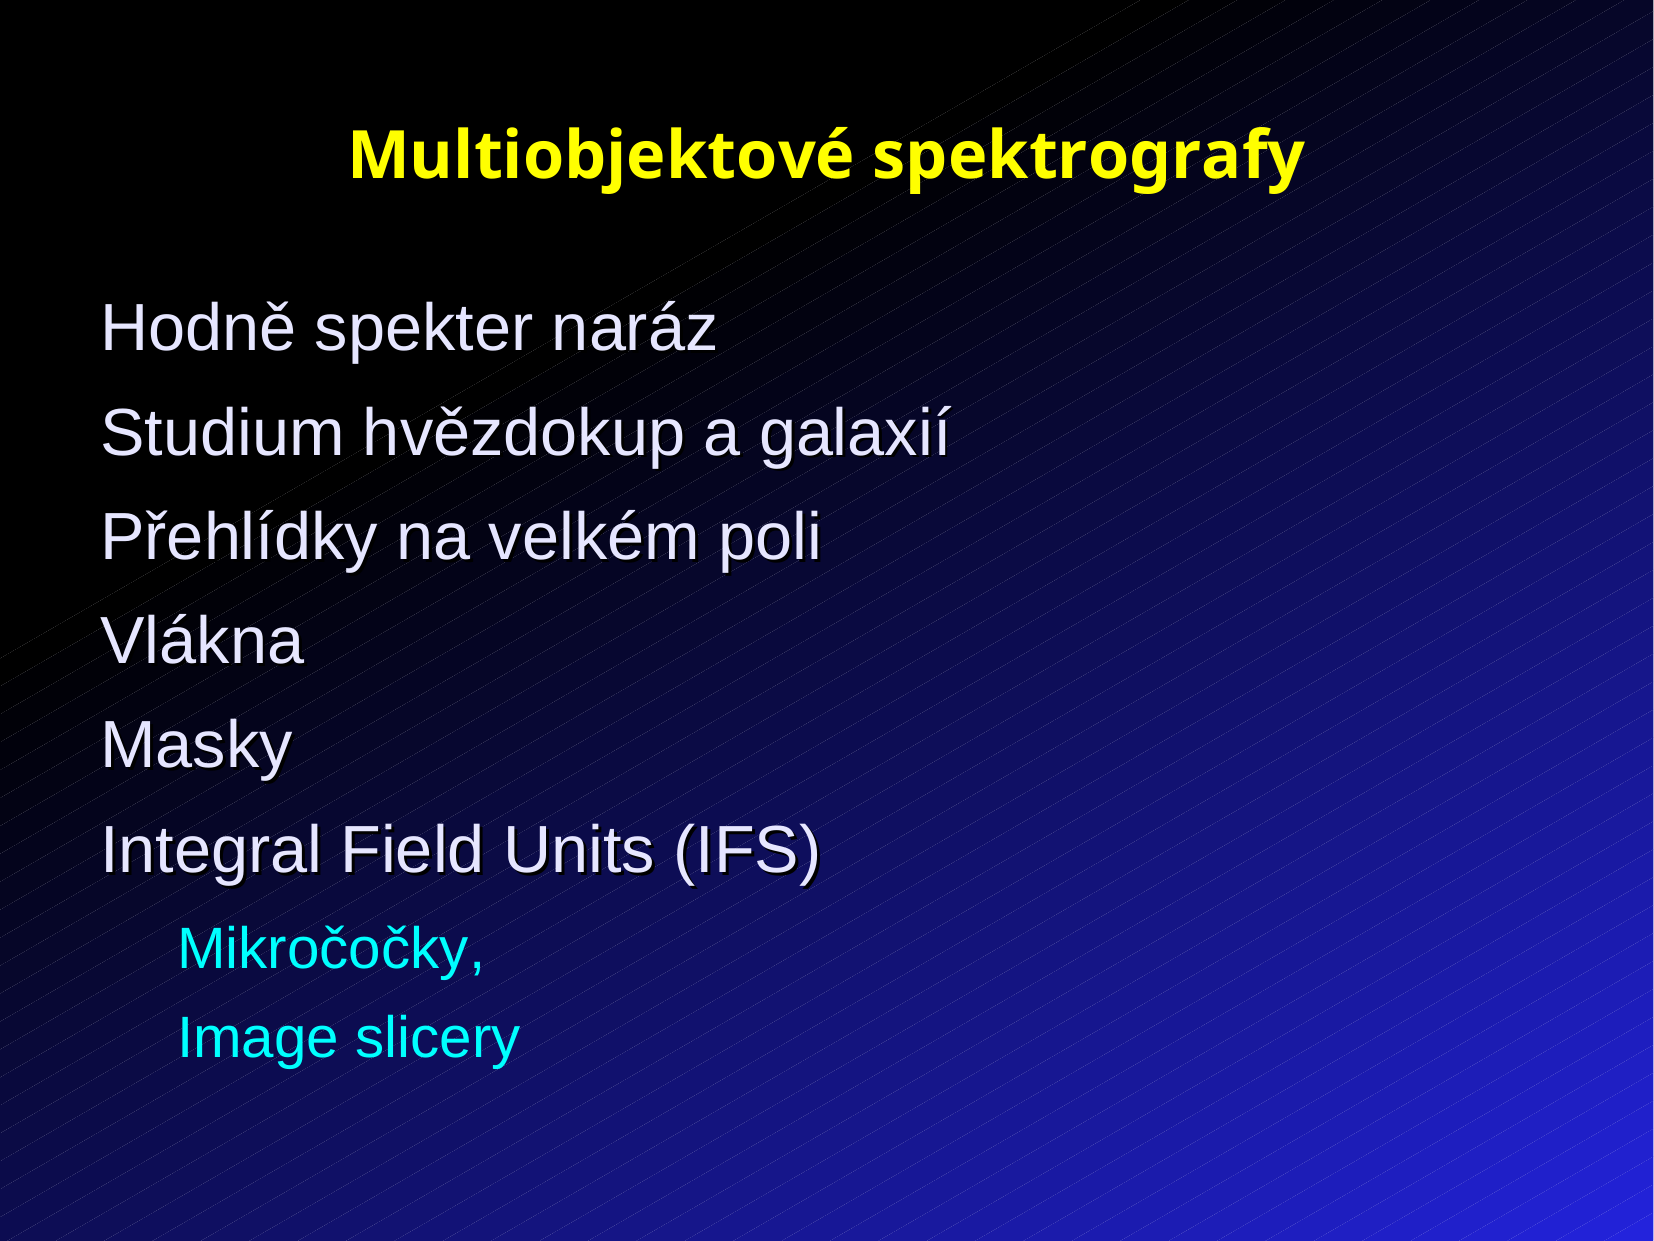

# Multiobjektové spektrografy
Hodně spekter naráz
Studium hvězdokup a galaxií
Přehlídky na velkém poli
Vlákna
Masky
Integral Field Units (IFS)
Mikročočky,
Image slicery